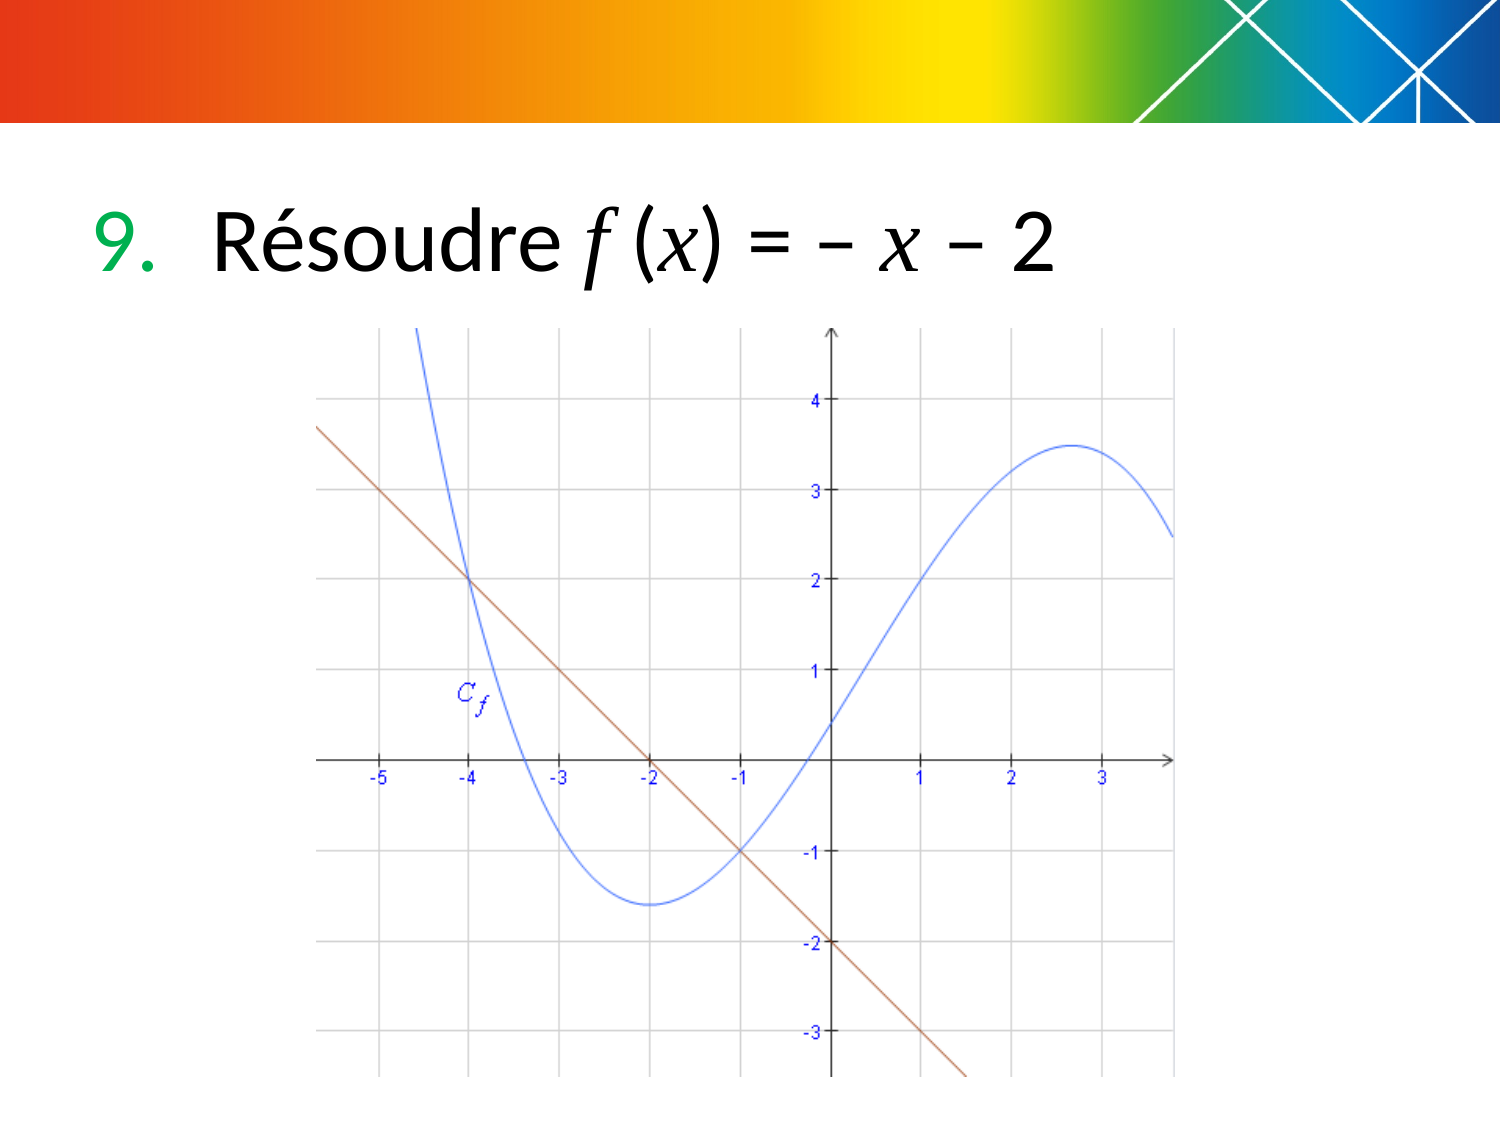

# Résoudre f (x) = – x – 2